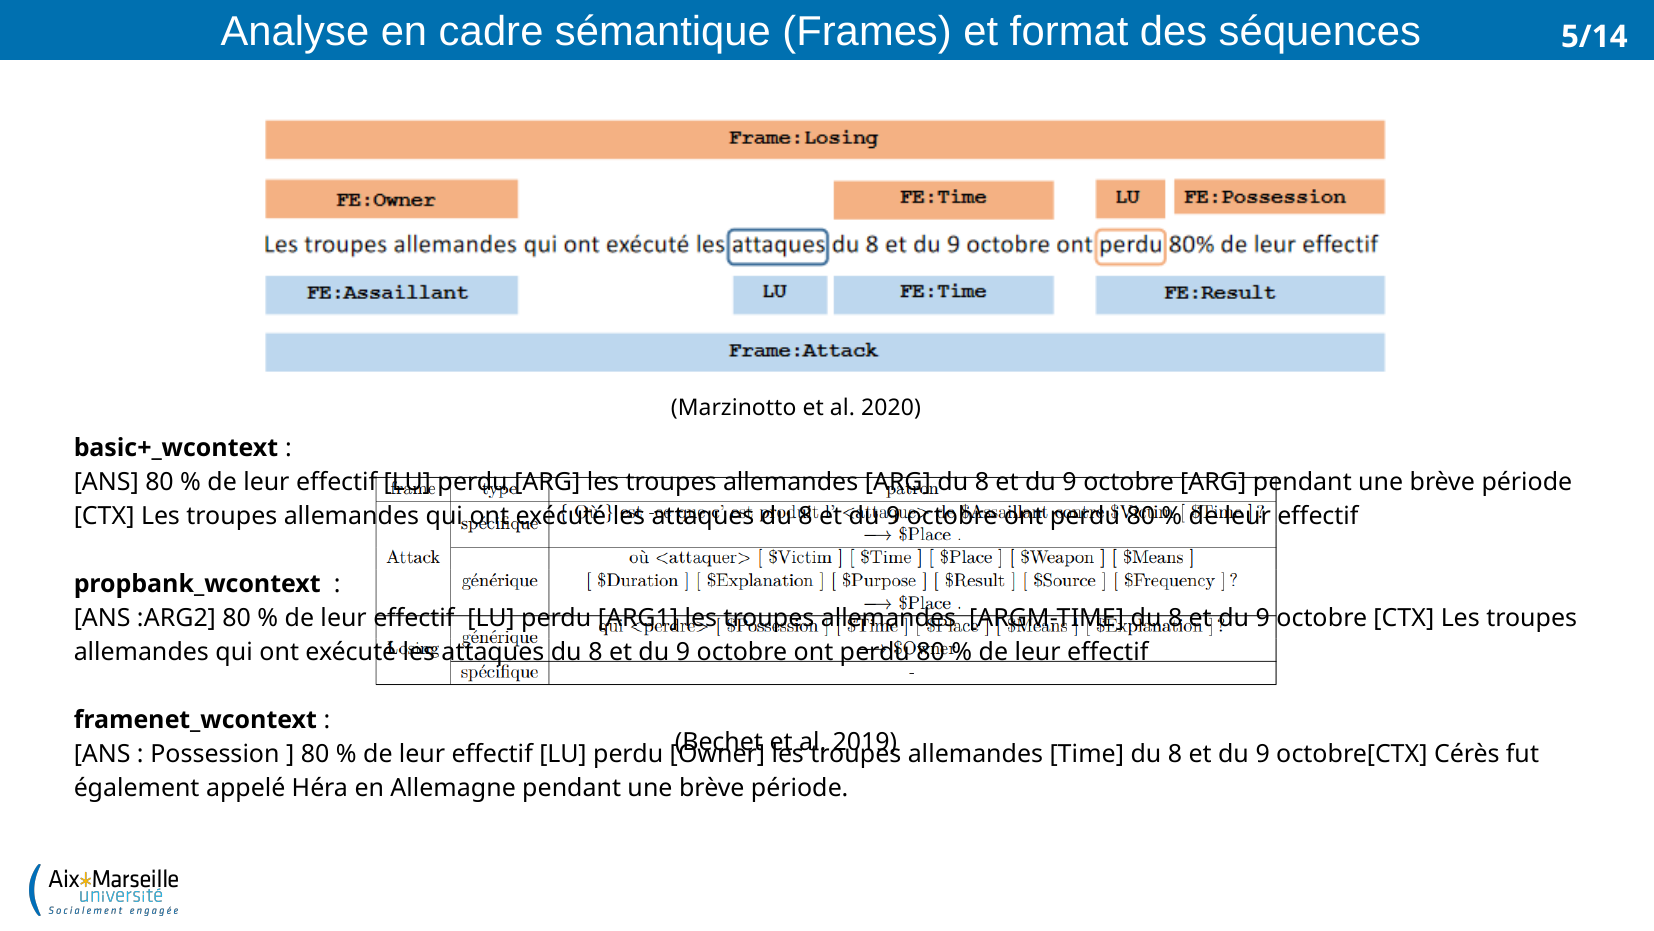

Analyse en cadre sémantique (Frames) et format des séquences
5/14
 (Marzinotto et al. 2020)
basic+_wcontext :
[ANS] 80 % de leur effectif [LU] perdu [ARG] les troupes allemandes [ARG] du 8 et du 9 octobre [ARG] pendant une brève période [CTX] Les troupes allemandes qui ont exécuté les attaques du 8 et du 9 octobre ont perdu 80 % de leur effectif
propbank_wcontext :
[ANS :ARG2] 80 % de leur effectif [LU] perdu [ARG1] les troupes allemandes [ARGM-TIME] du 8 et du 9 octobre [CTX] Les troupes allemandes qui ont exécuté les attaques du 8 et du 9 octobre ont perdu 80 % de leur effectif
framenet_wcontext :
[ANS : Possession ] 80 % de leur effectif [LU] perdu [Owner] les troupes allemandes [Time] du 8 et du 9 octobre[CTX] Cérès fut également appelé Héra en Allemagne pendant une brève période.
 (Bechet et al. 2019)